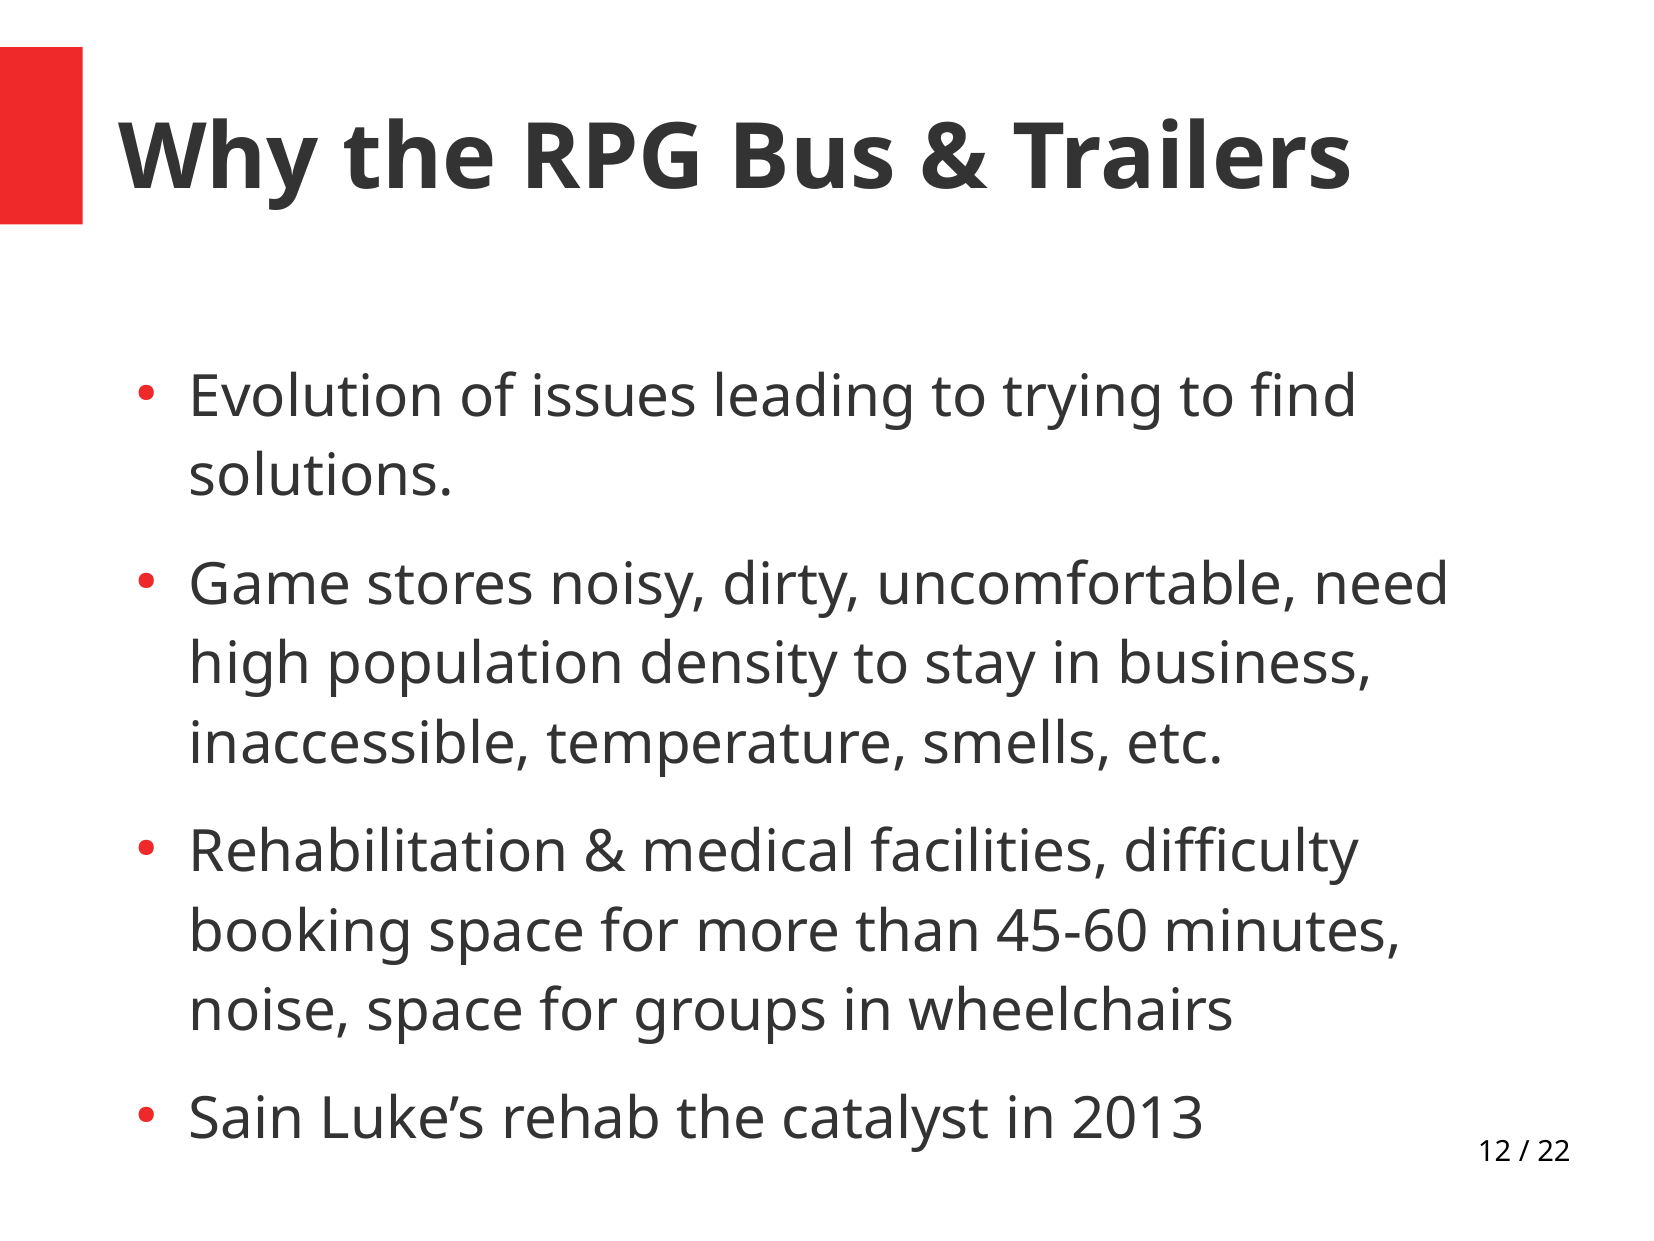

# Why the RPG Bus & Trailers
Evolution of issues leading to trying to find solutions.
Game stores noisy, dirty, uncomfortable, need high population density to stay in business, inaccessible, temperature, smells, etc.
Rehabilitation & medical facilities, difficulty booking space for more than 45-60 minutes, noise, space for groups in wheelchairs
Sain Luke’s rehab the catalyst in 2013
12